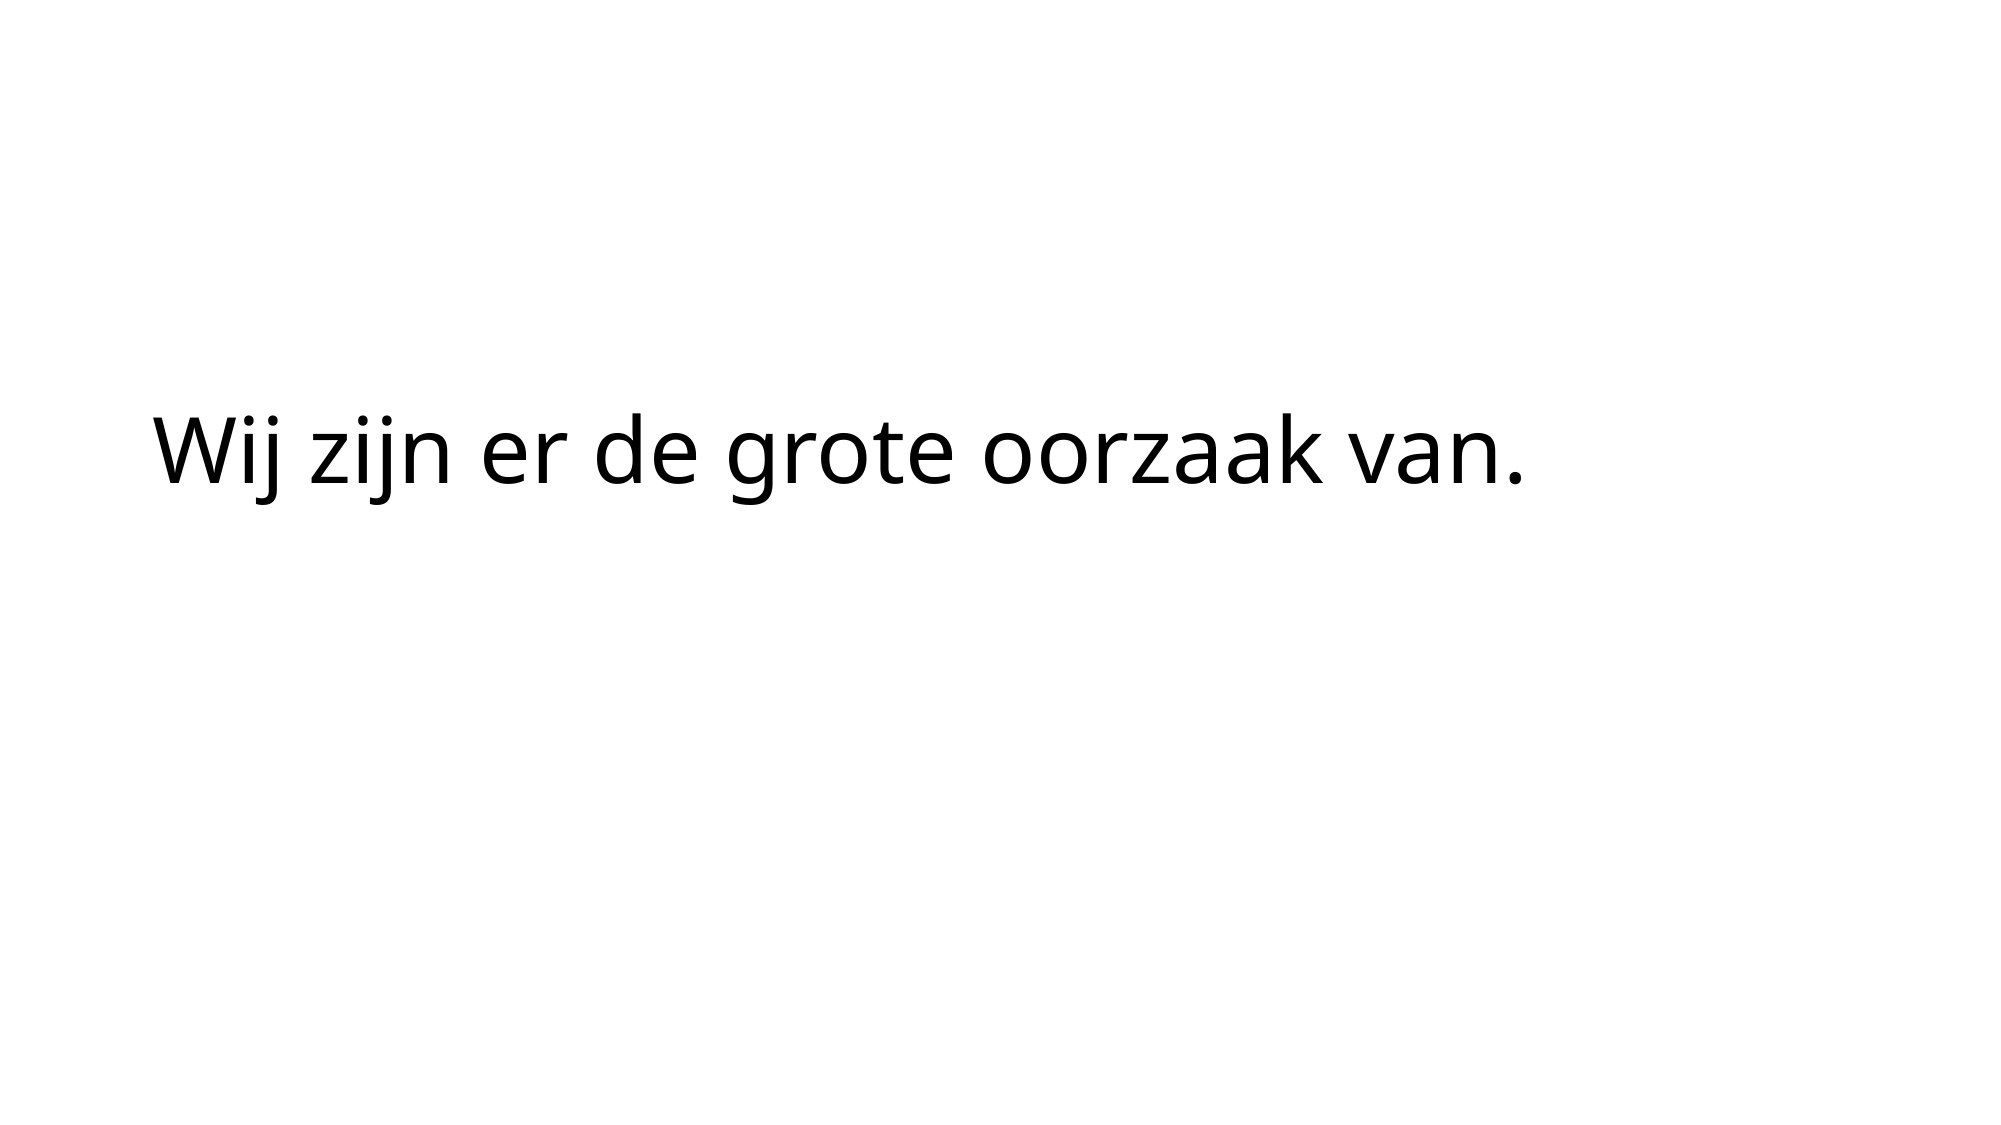

# Wij zijn er de grote oorzaak van.